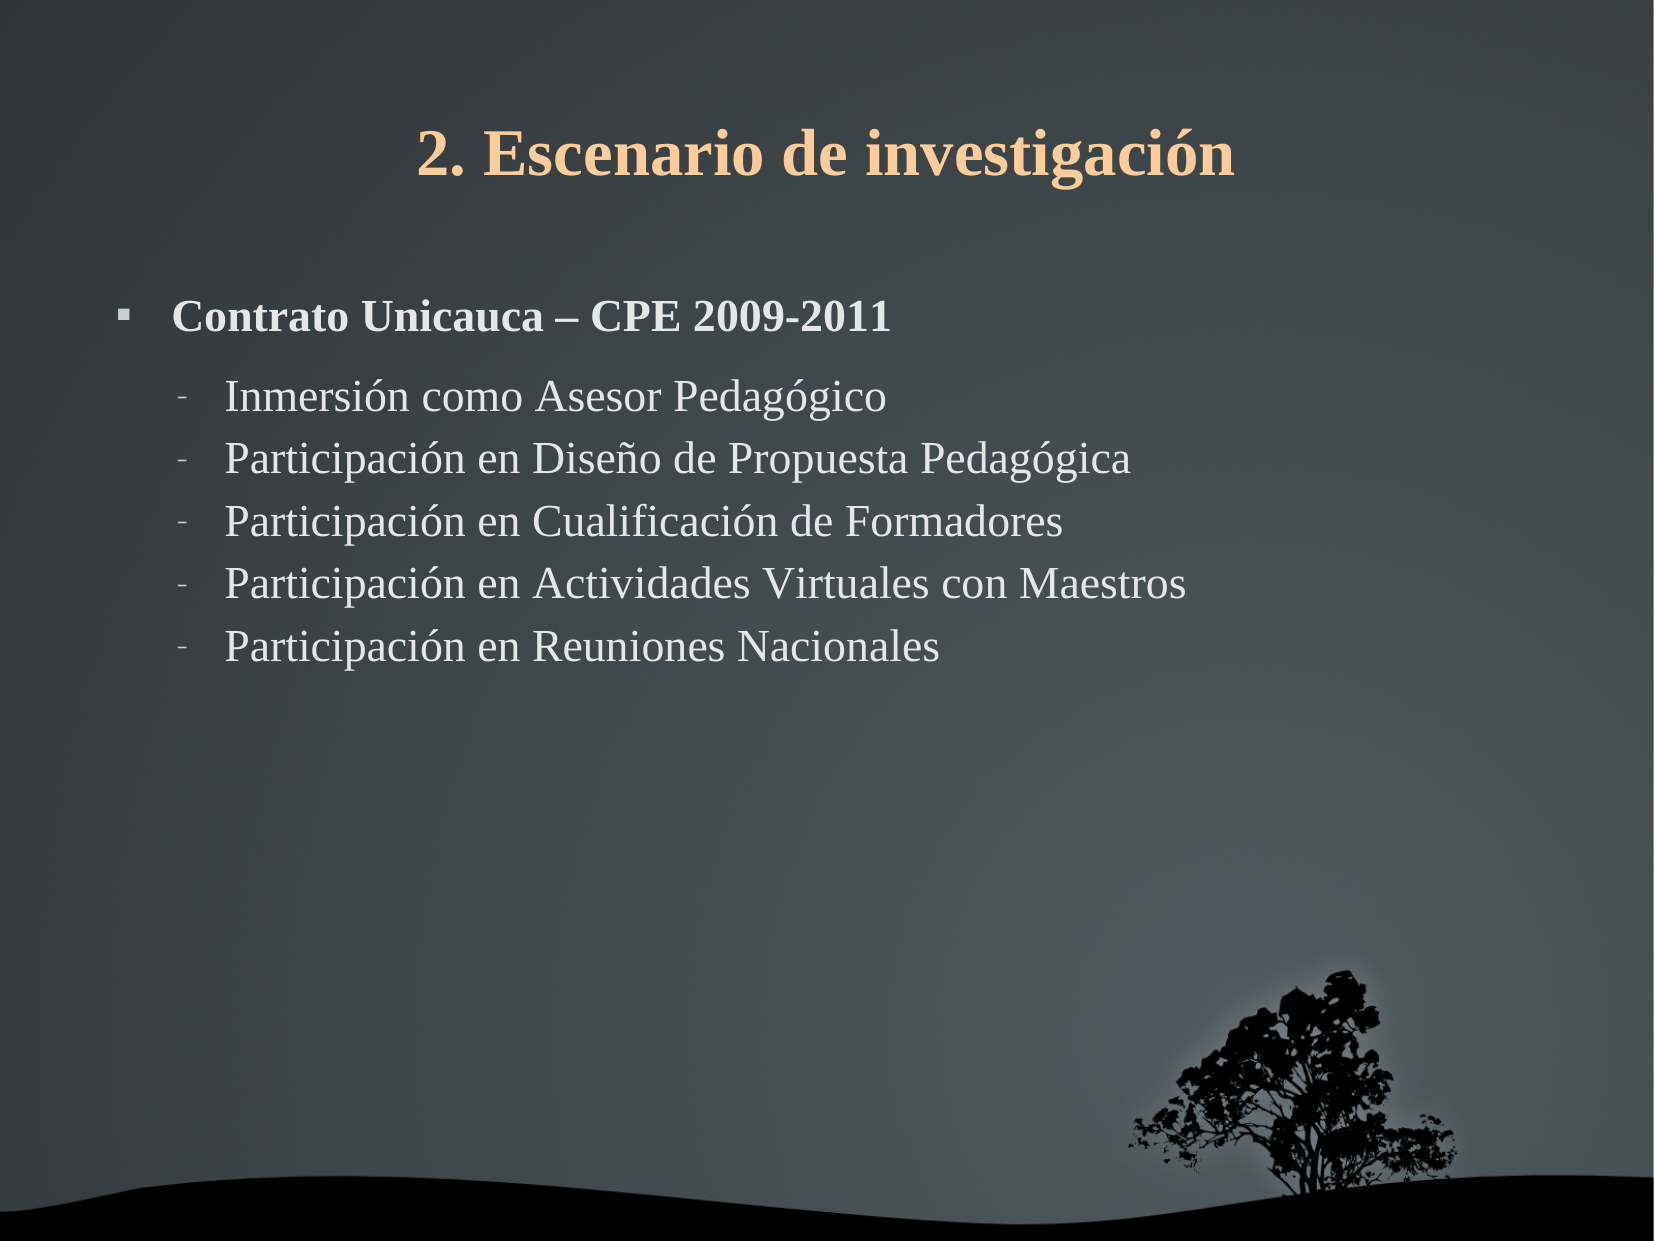

# 2. Escenario de investigación
Contrato Unicauca – CPE 2009-2011
Inmersión como Asesor Pedagógico
Participación en Diseño de Propuesta Pedagógica
Participación en Cualificación de Formadores
Participación en Actividades Virtuales con Maestros
Participación en Reuniones Nacionales